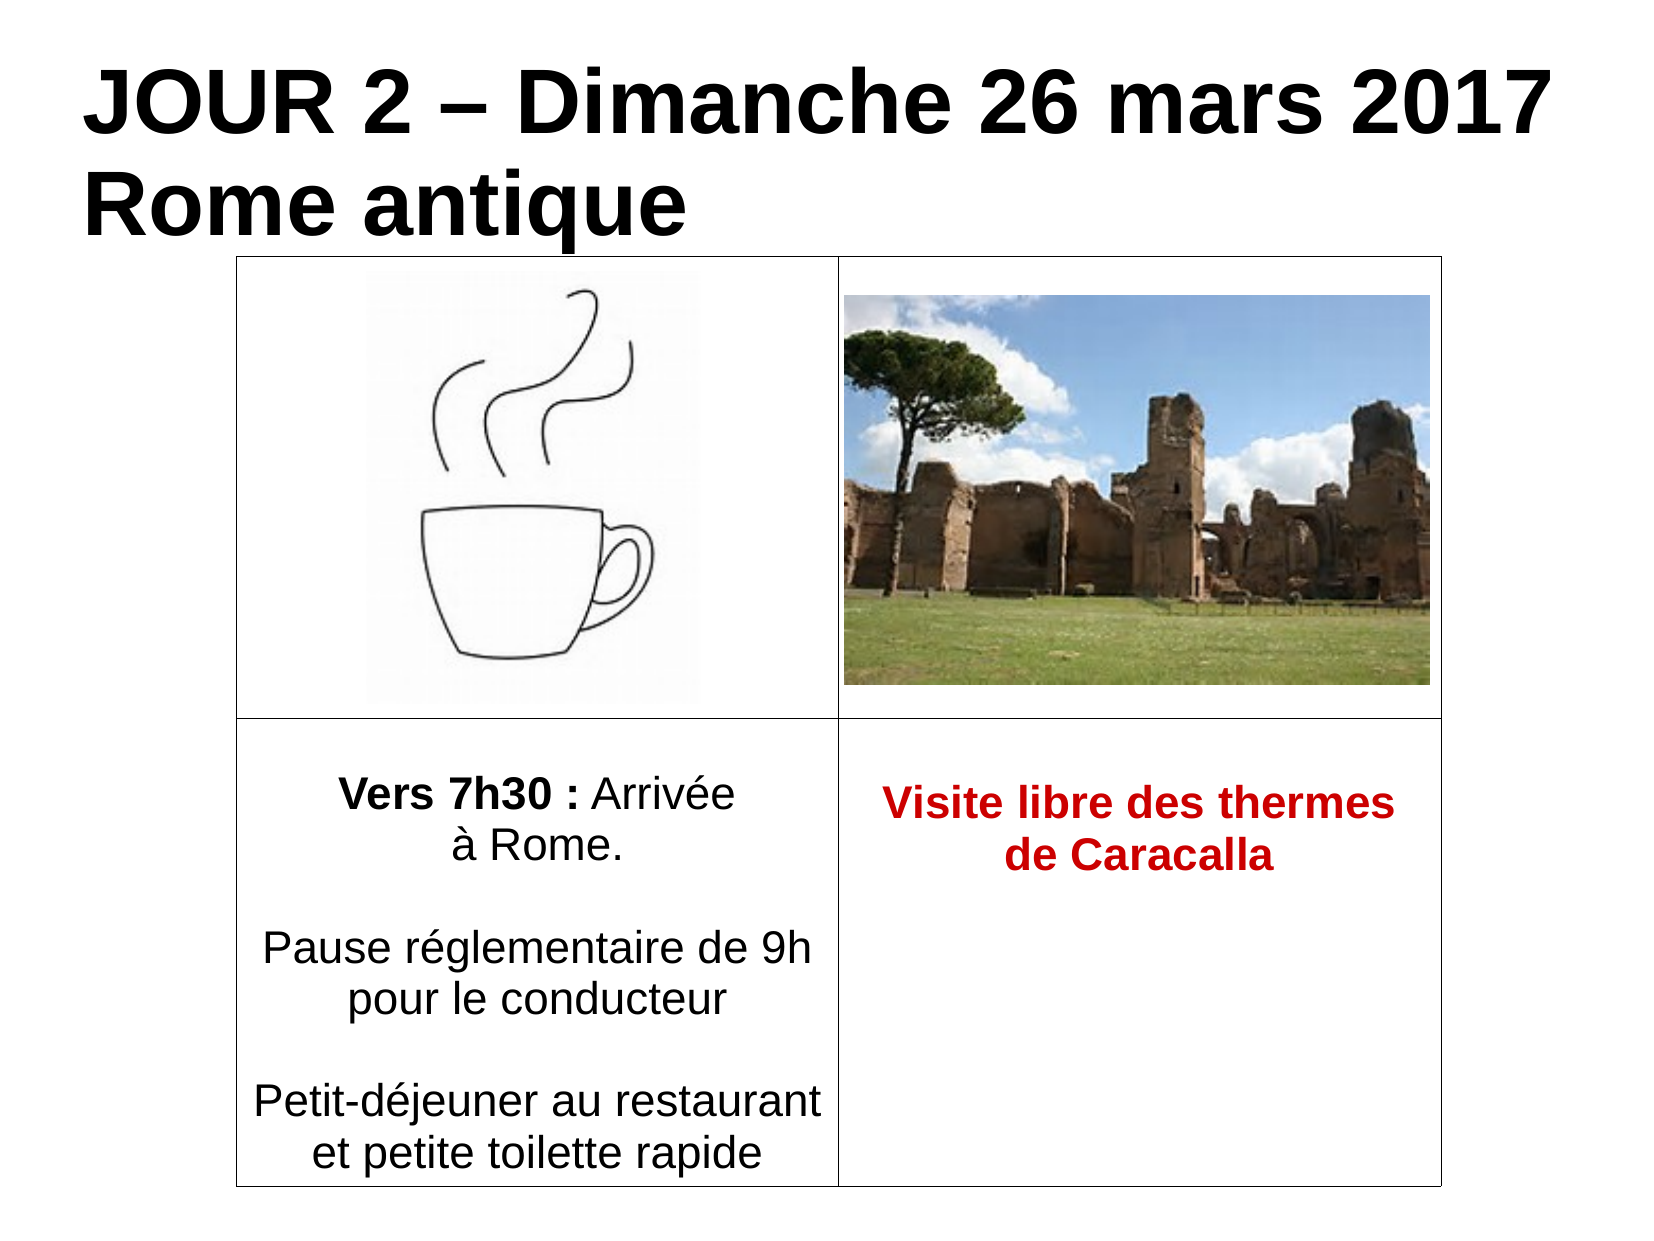

# JOUR 2 – Dimanche 26 mars 2017 Rome antique
| | |
| --- | --- |
| Vers 7h30 : Arrivée à Rome. Pause réglementaire de 9h pour le conducteur Petit-déjeuner au restaurant et petite toilette rapide | Visite libre des thermes de Caracalla |